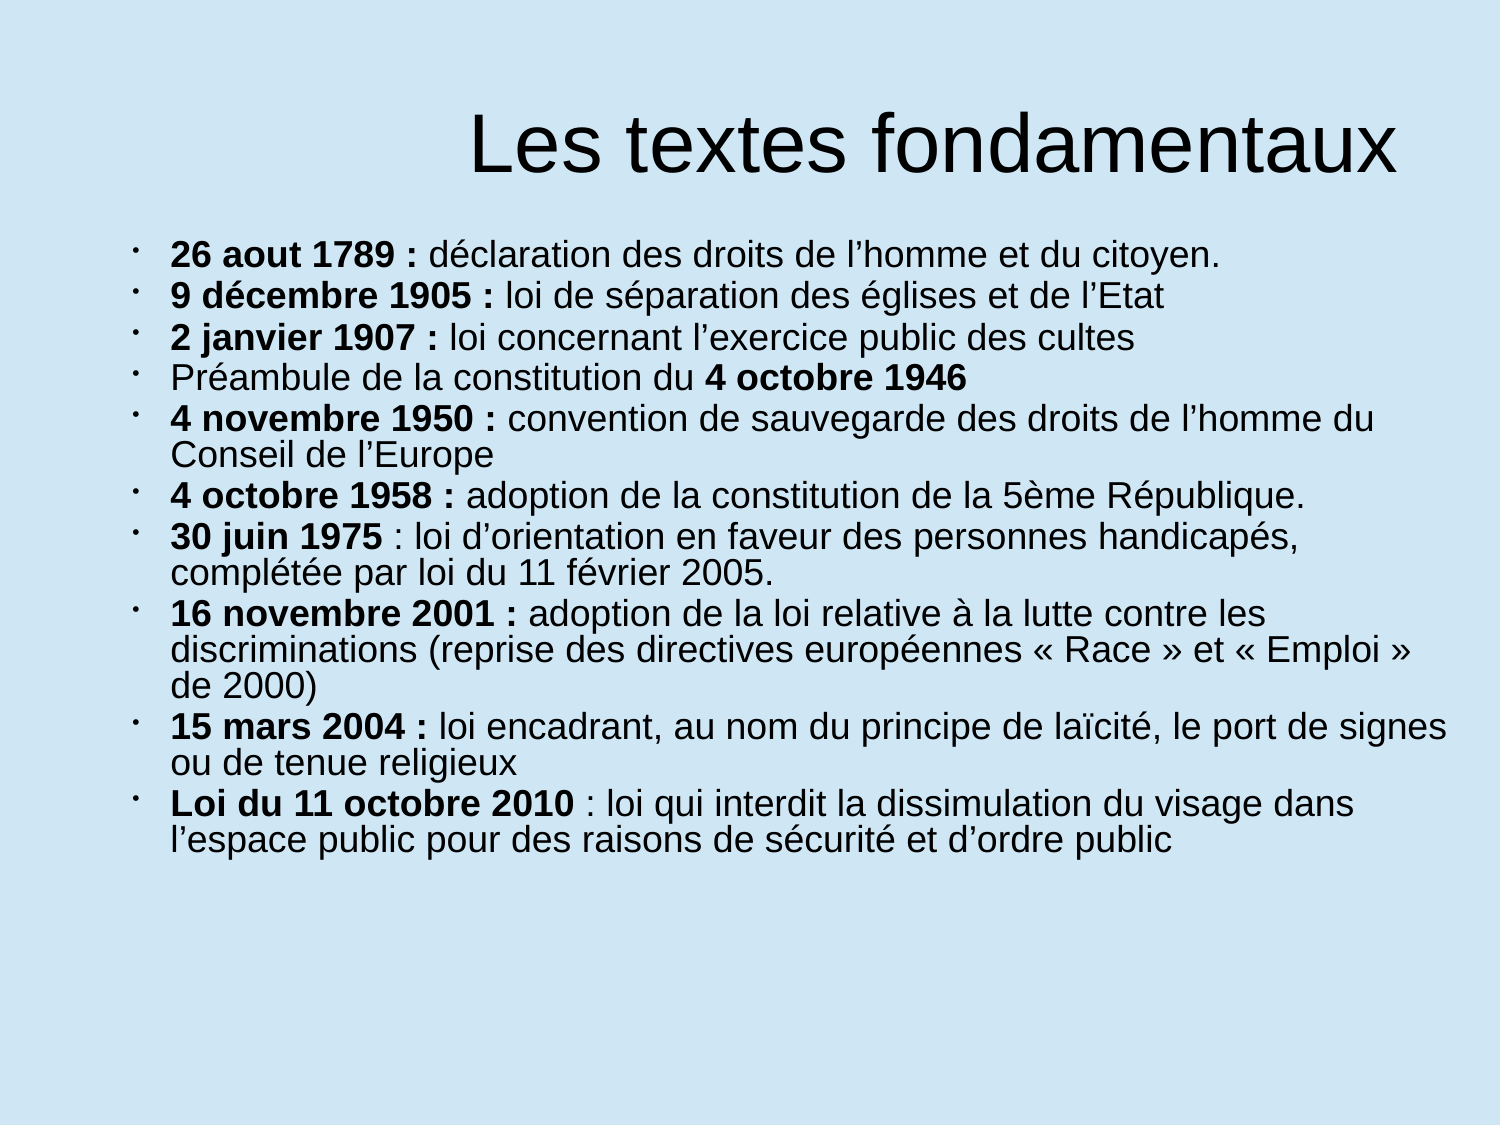

Les textes fondamentaux
26 aout 1789 : déclaration des droits de l’homme et du citoyen.
9 décembre 1905 : loi de séparation des églises et de l’Etat
2 janvier 1907 : loi concernant l’exercice public des cultes
Préambule de la constitution du 4 octobre 1946
4 novembre 1950 : convention de sauvegarde des droits de l’homme du Conseil de l’Europe
4 octobre 1958 : adoption de la constitution de la 5ème République.
30 juin 1975 : loi d’orientation en faveur des personnes handicapés, complétée par loi du 11 février 2005.
16 novembre 2001 : adoption de la loi relative à la lutte contre les discriminations (reprise des directives européennes « Race » et « Emploi » de 2000)
15 mars 2004 : loi encadrant, au nom du principe de laïcité, le port de signes ou de tenue religieux
Loi du 11 octobre 2010 : loi qui interdit la dissimulation du visage dans l’espace public pour des raisons de sécurité et d’ordre public